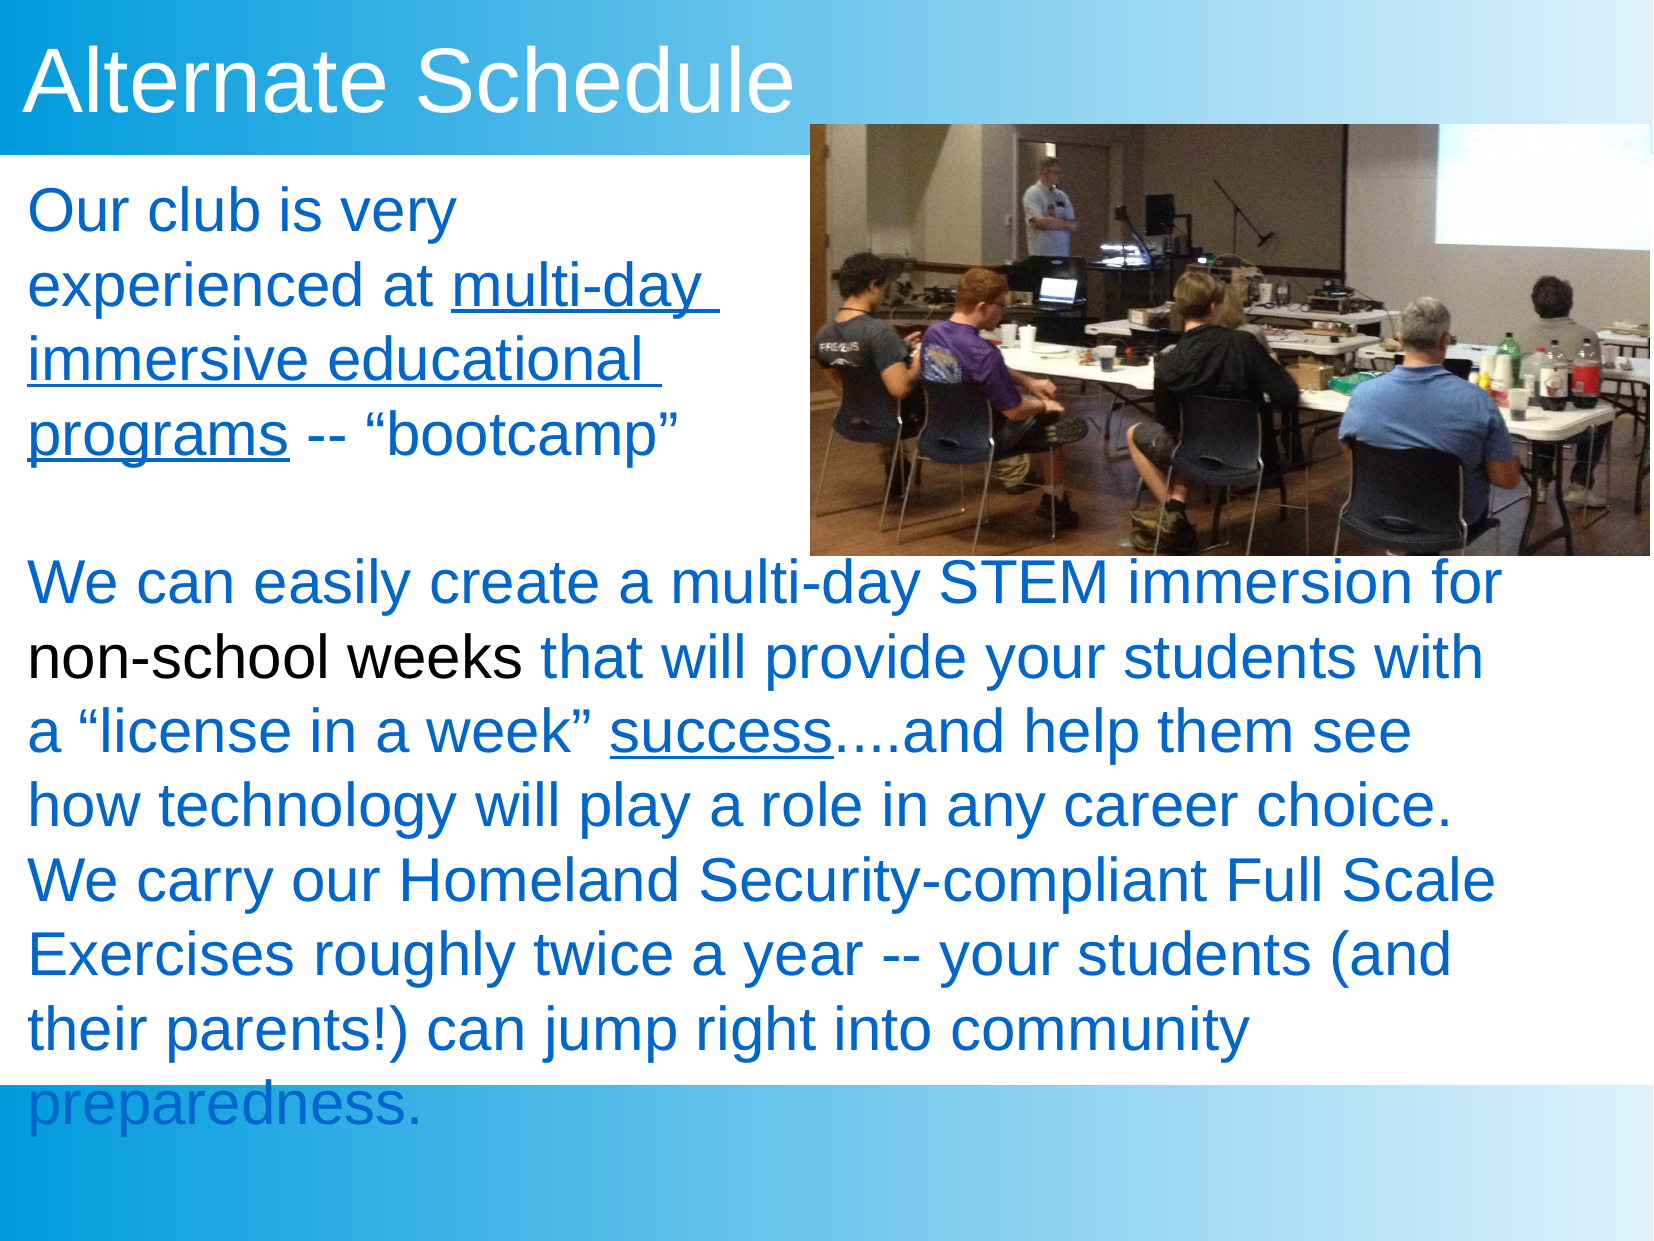

# Alternate Schedule
Our club is very
experienced at multi-day
immersive educational
programs -- “bootcamp”
We can easily create a multi-day STEM immersion for non-school weeks that will provide your students with a “license in a week” success....and help them see how technology will play a role in any career choice.
We carry our Homeland Security-compliant Full Scale Exercises roughly twice a year -- your students (and their parents!) can jump right into community preparedness.